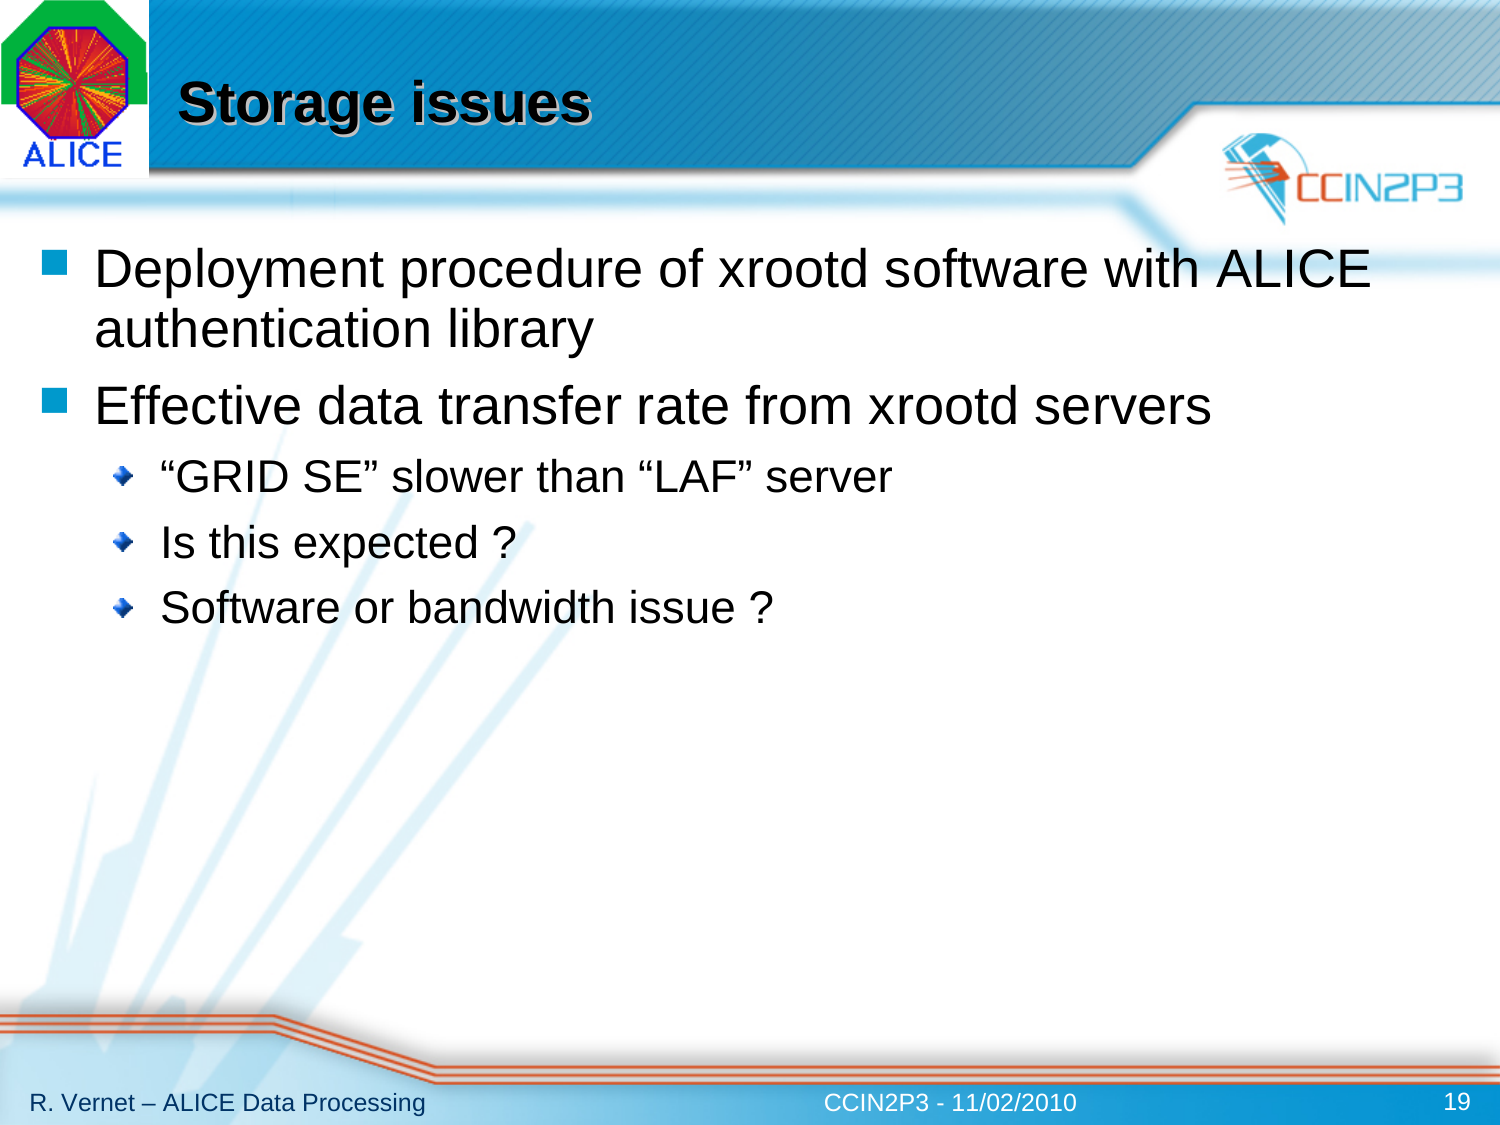

# Storage issues
Deployment procedure of xrootd software with ALICE authentication library
Effective data transfer rate from xrootd servers
“GRID SE” slower than “LAF” server
Is this expected ?
Software or bandwidth issue ?
19
R. Vernet